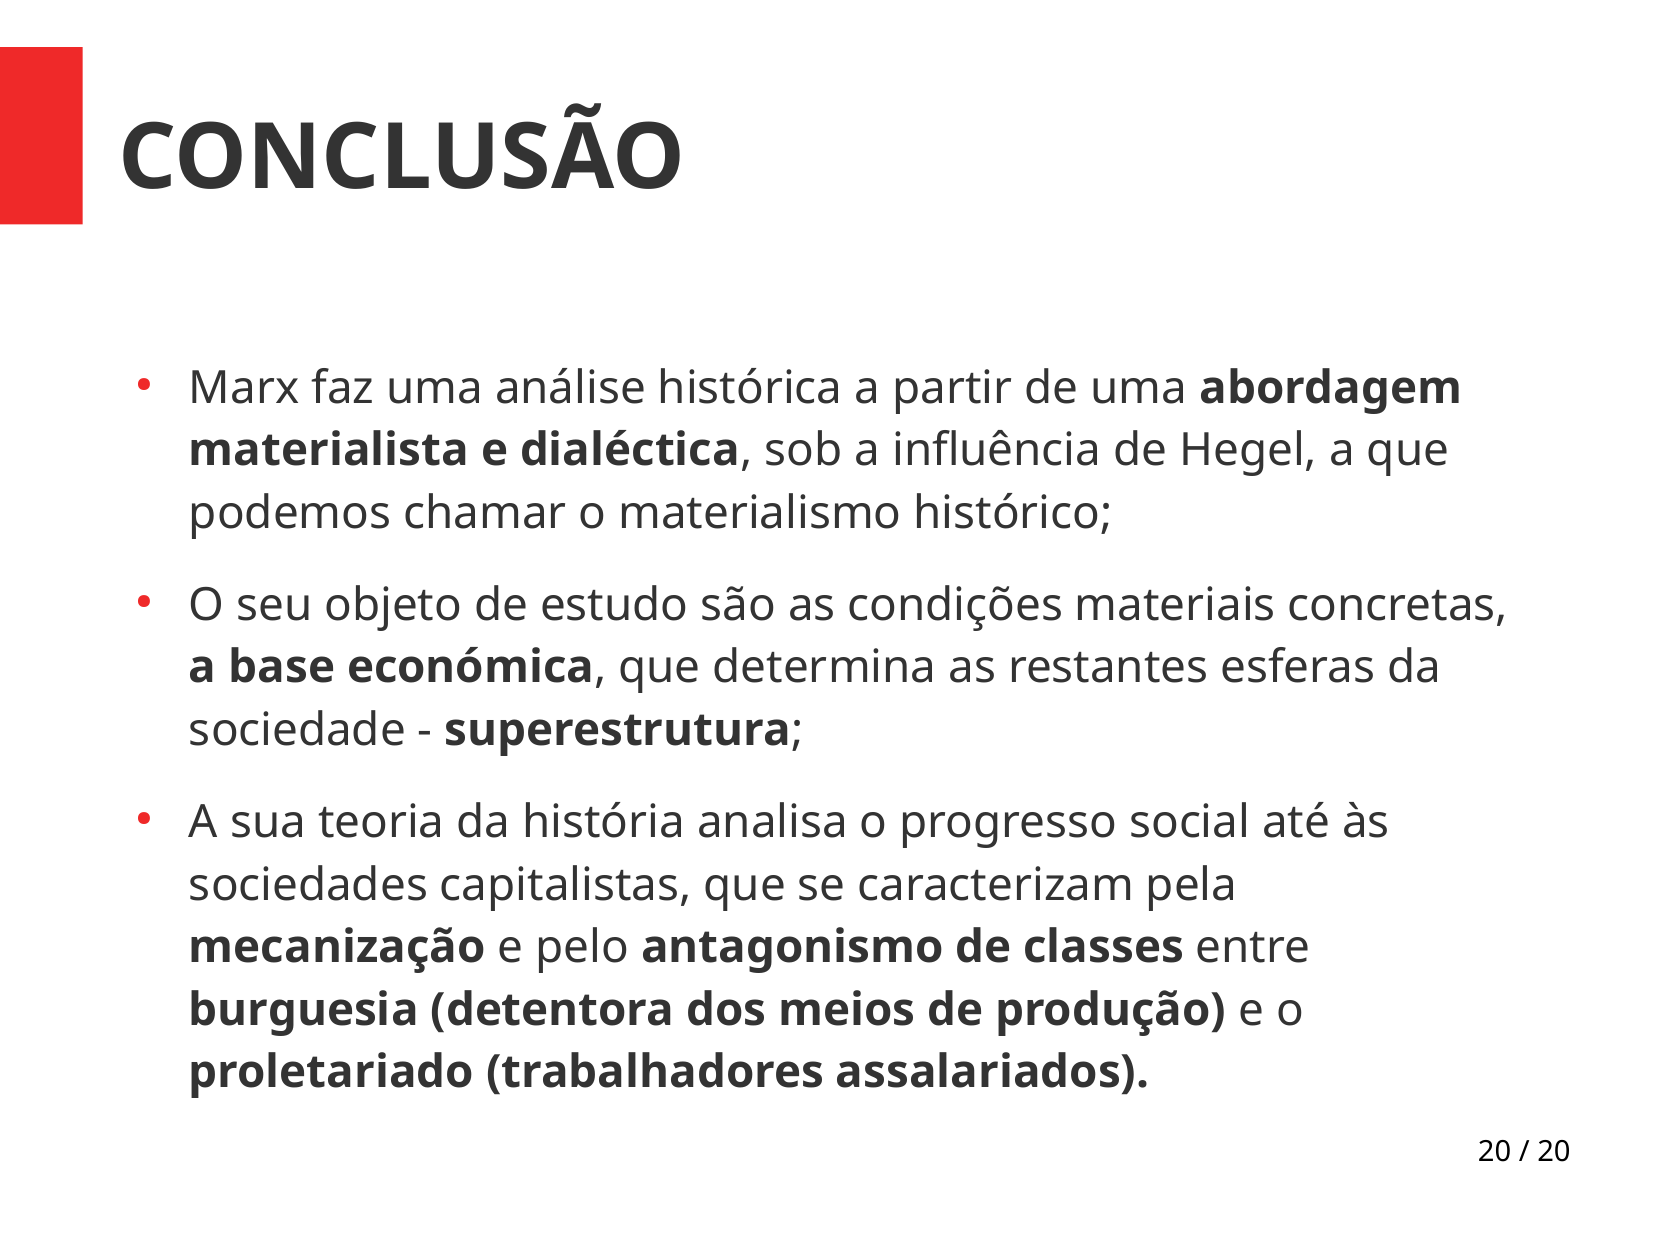

# CONCLUSÃO
Marx faz uma análise histórica a partir de uma abordagem materialista e dialéctica, sob a influência de Hegel, a que podemos chamar o materialismo histórico;
O seu objeto de estudo são as condições materiais concretas, a base económica, que determina as restantes esferas da sociedade - superestrutura;
A sua teoria da história analisa o progresso social até às sociedades capitalistas, que se caracterizam pela mecanização e pelo antagonismo de classes entre burguesia (detentora dos meios de produção) e o proletariado (trabalhadores assalariados).
20